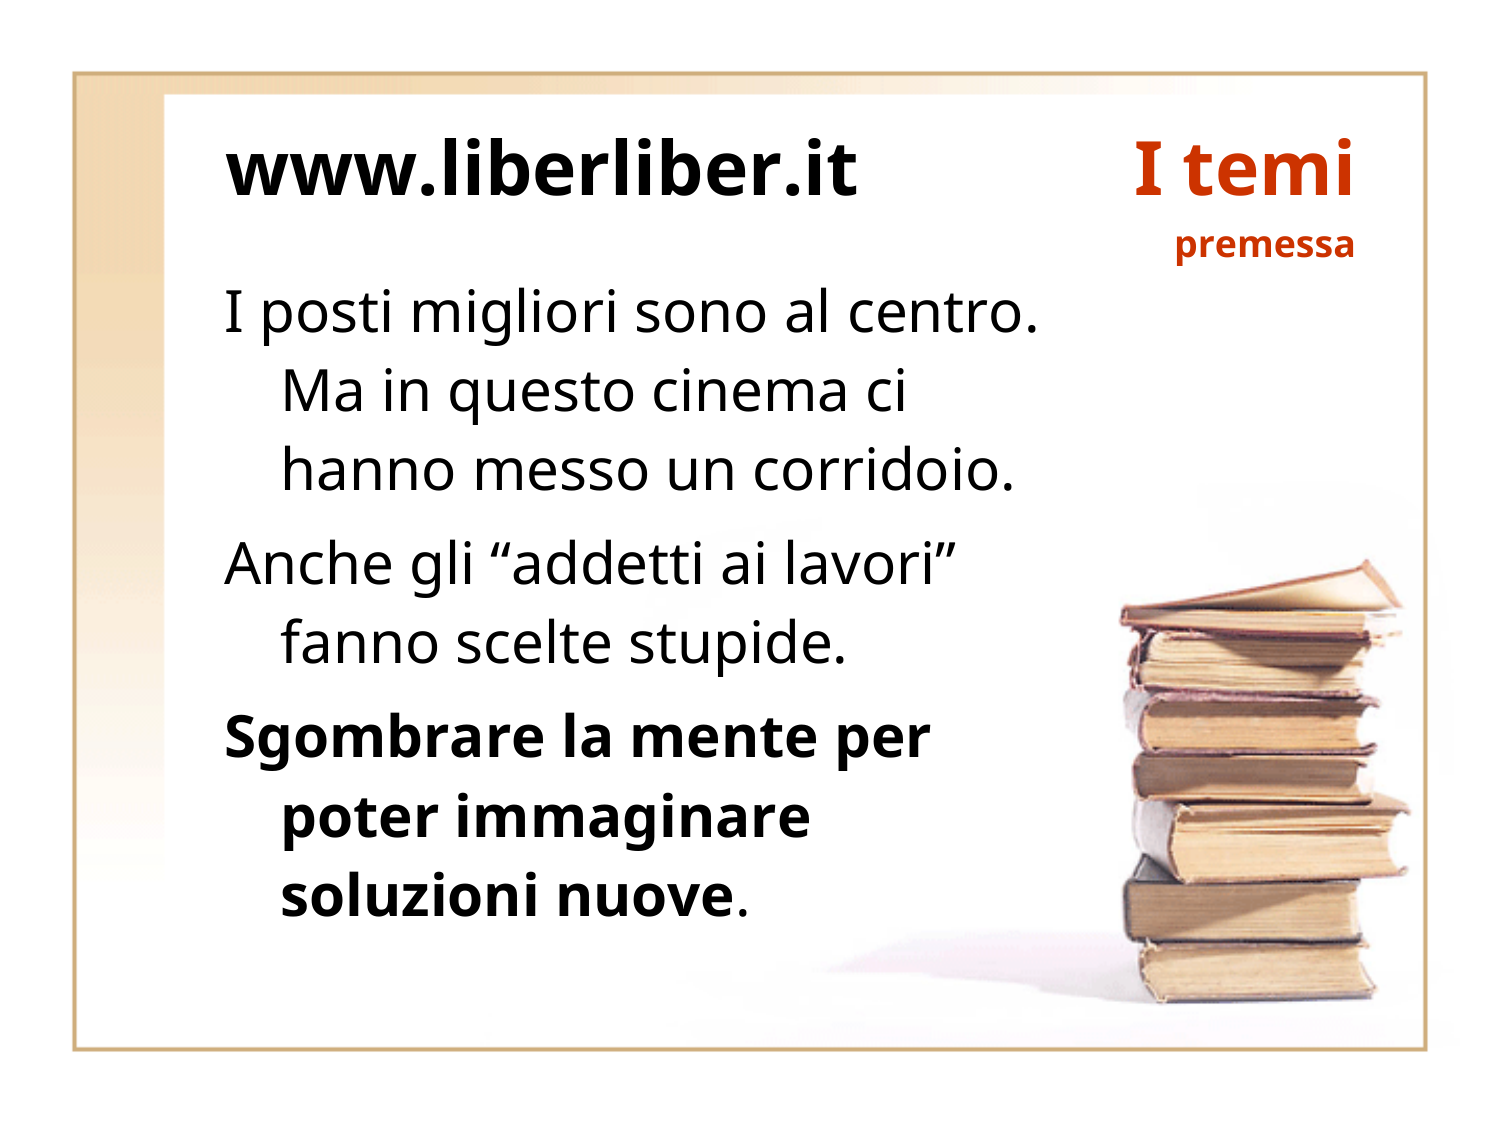

www.liberliber.it	I temi
premessa
# I posti migliori sono al centro. Ma in questo cinema ci hanno messo un corridoio.
Anche gli “addetti ai lavori” fanno scelte stupide.
Sgombrare la mente per poter immaginare soluzioni nuove.